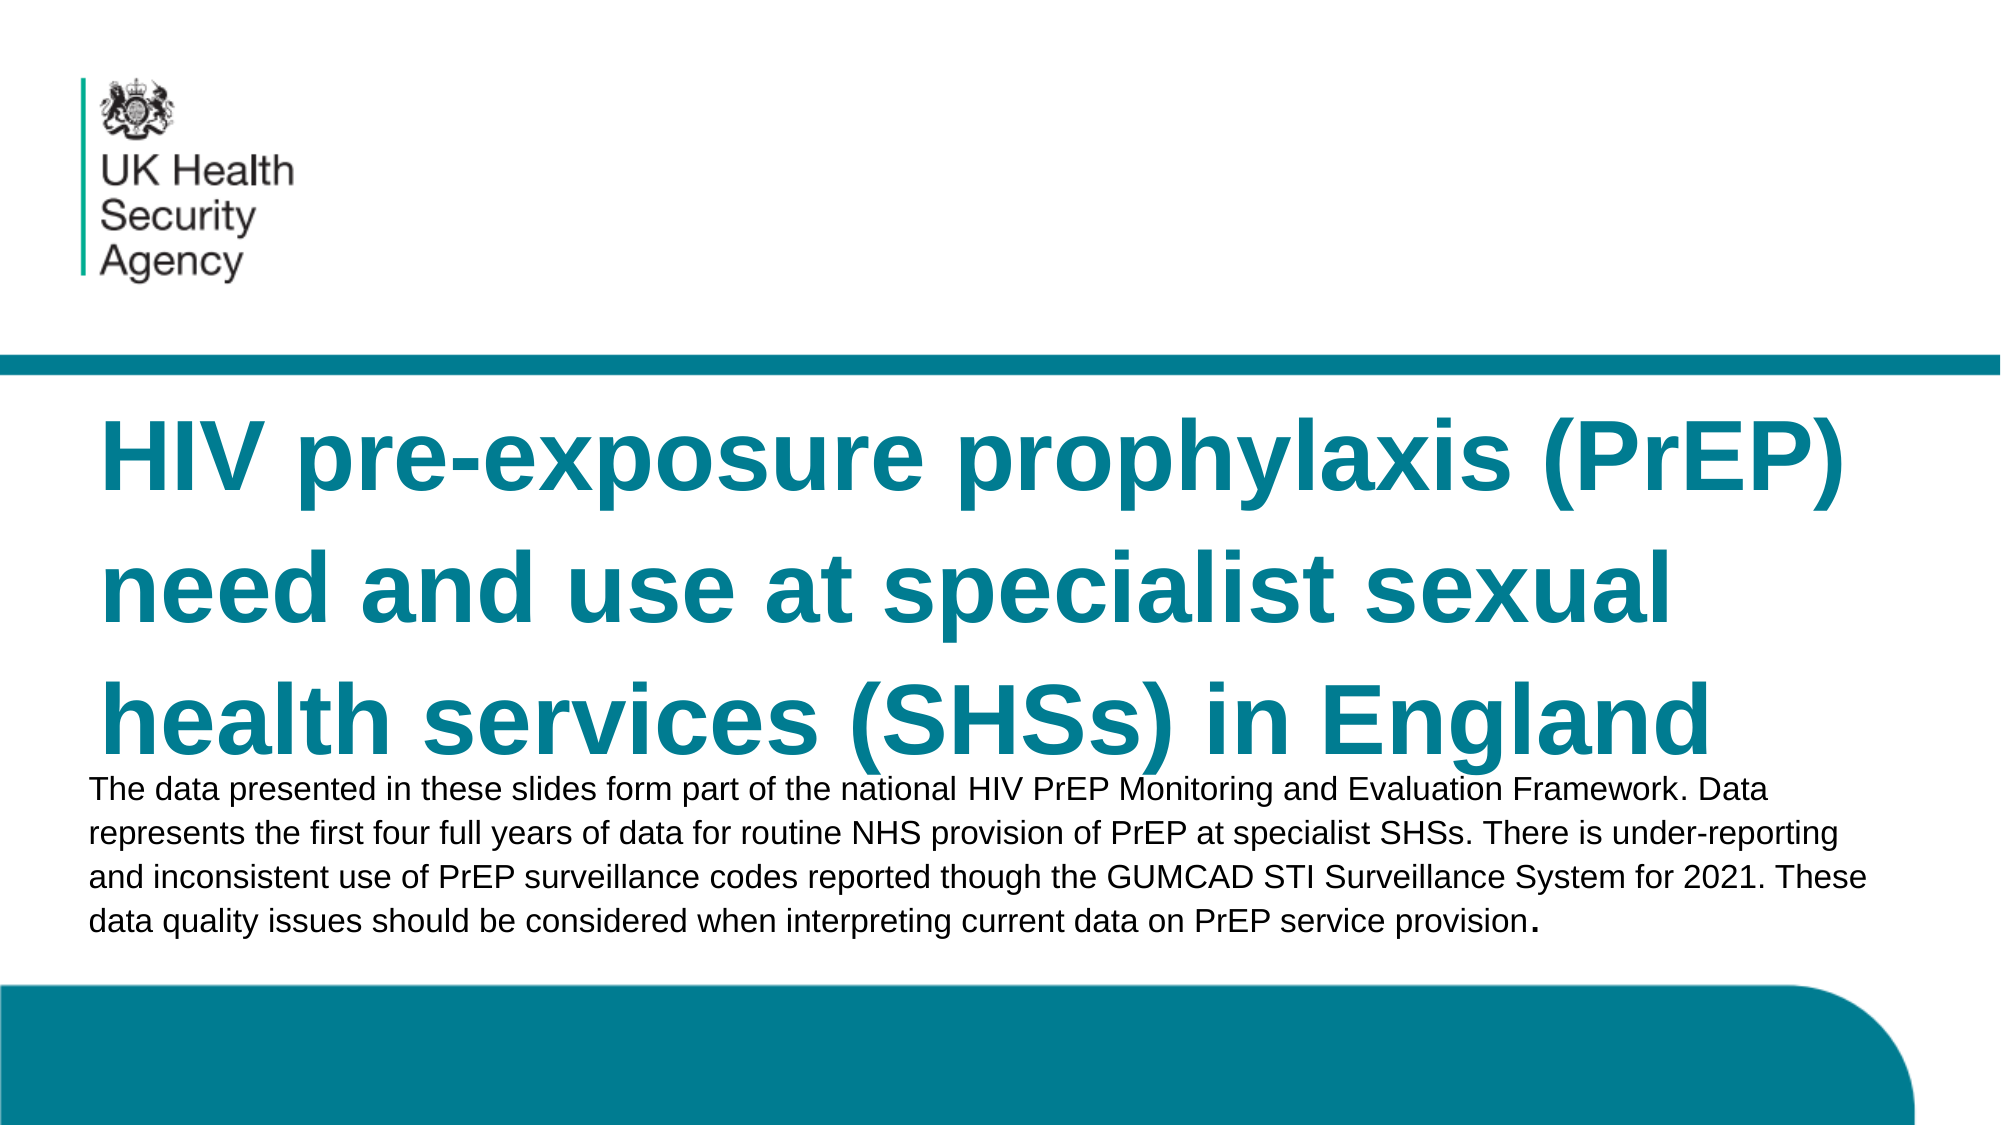

# HIV pre-exposure prophylaxis (PrEP) need and use at specialist sexual health services (SHSs) in England
The data presented in these slides form part of the national HIV PrEP Monitoring and Evaluation Framework. Data represents the first four full years of data for routine NHS provision of PrEP at specialist SHSs. There is under-reporting and inconsistent use of PrEP surveillance codes reported though the GUMCAD STI Surveillance System for 2021. These data quality issues should be considered when interpreting current data on PrEP service provision.